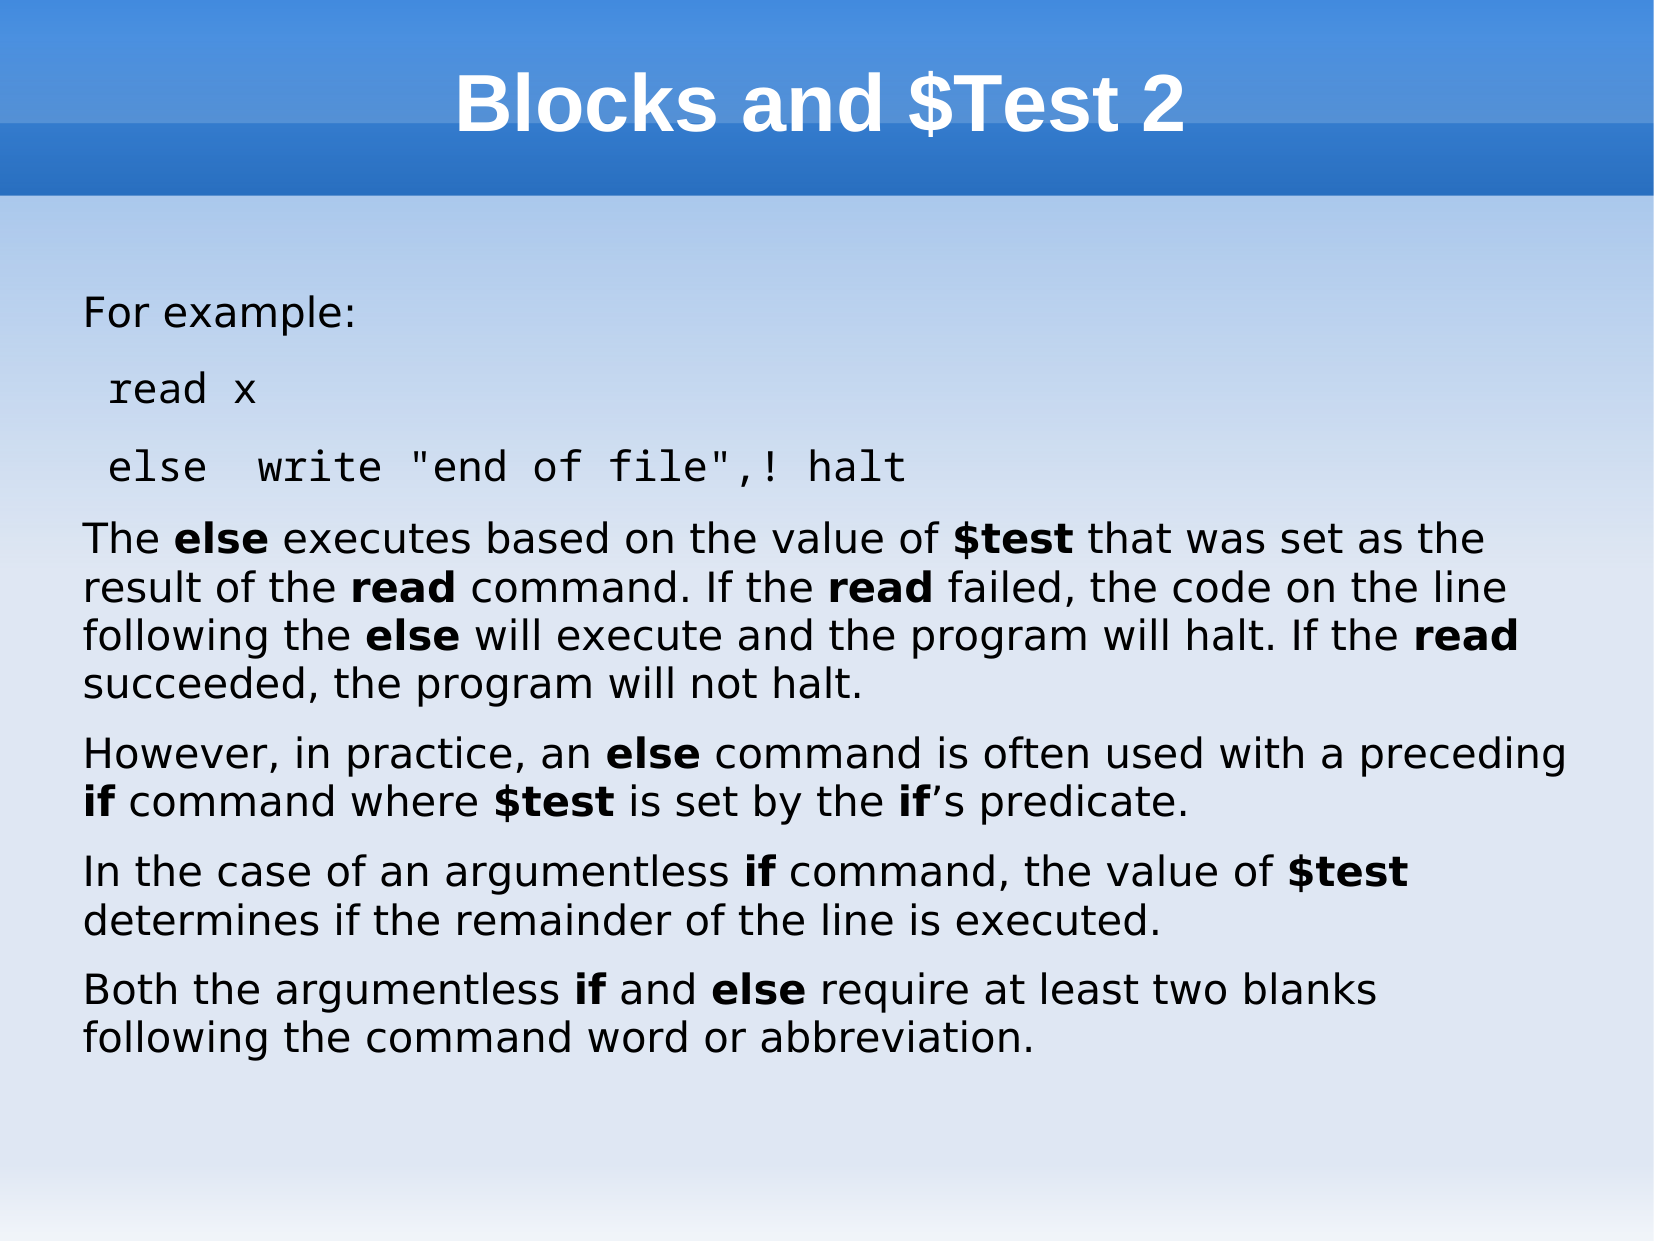

# Blocks and $Test 2
For example:
 read x
 else write "end of file",! halt
The else executes based on the value of $test that was set as the result of the read command. If the read failed, the code on the line following the else will execute and the program will halt. If the read succeeded, the program will not halt.
However, in practice, an else command is often used with a preceding if command where $test is set by the if’s predicate.
In the case of an argumentless if command, the value of $test determines if the remainder of the line is executed.
Both the argumentless if and else require at least two blanks following the command word or abbreviation.